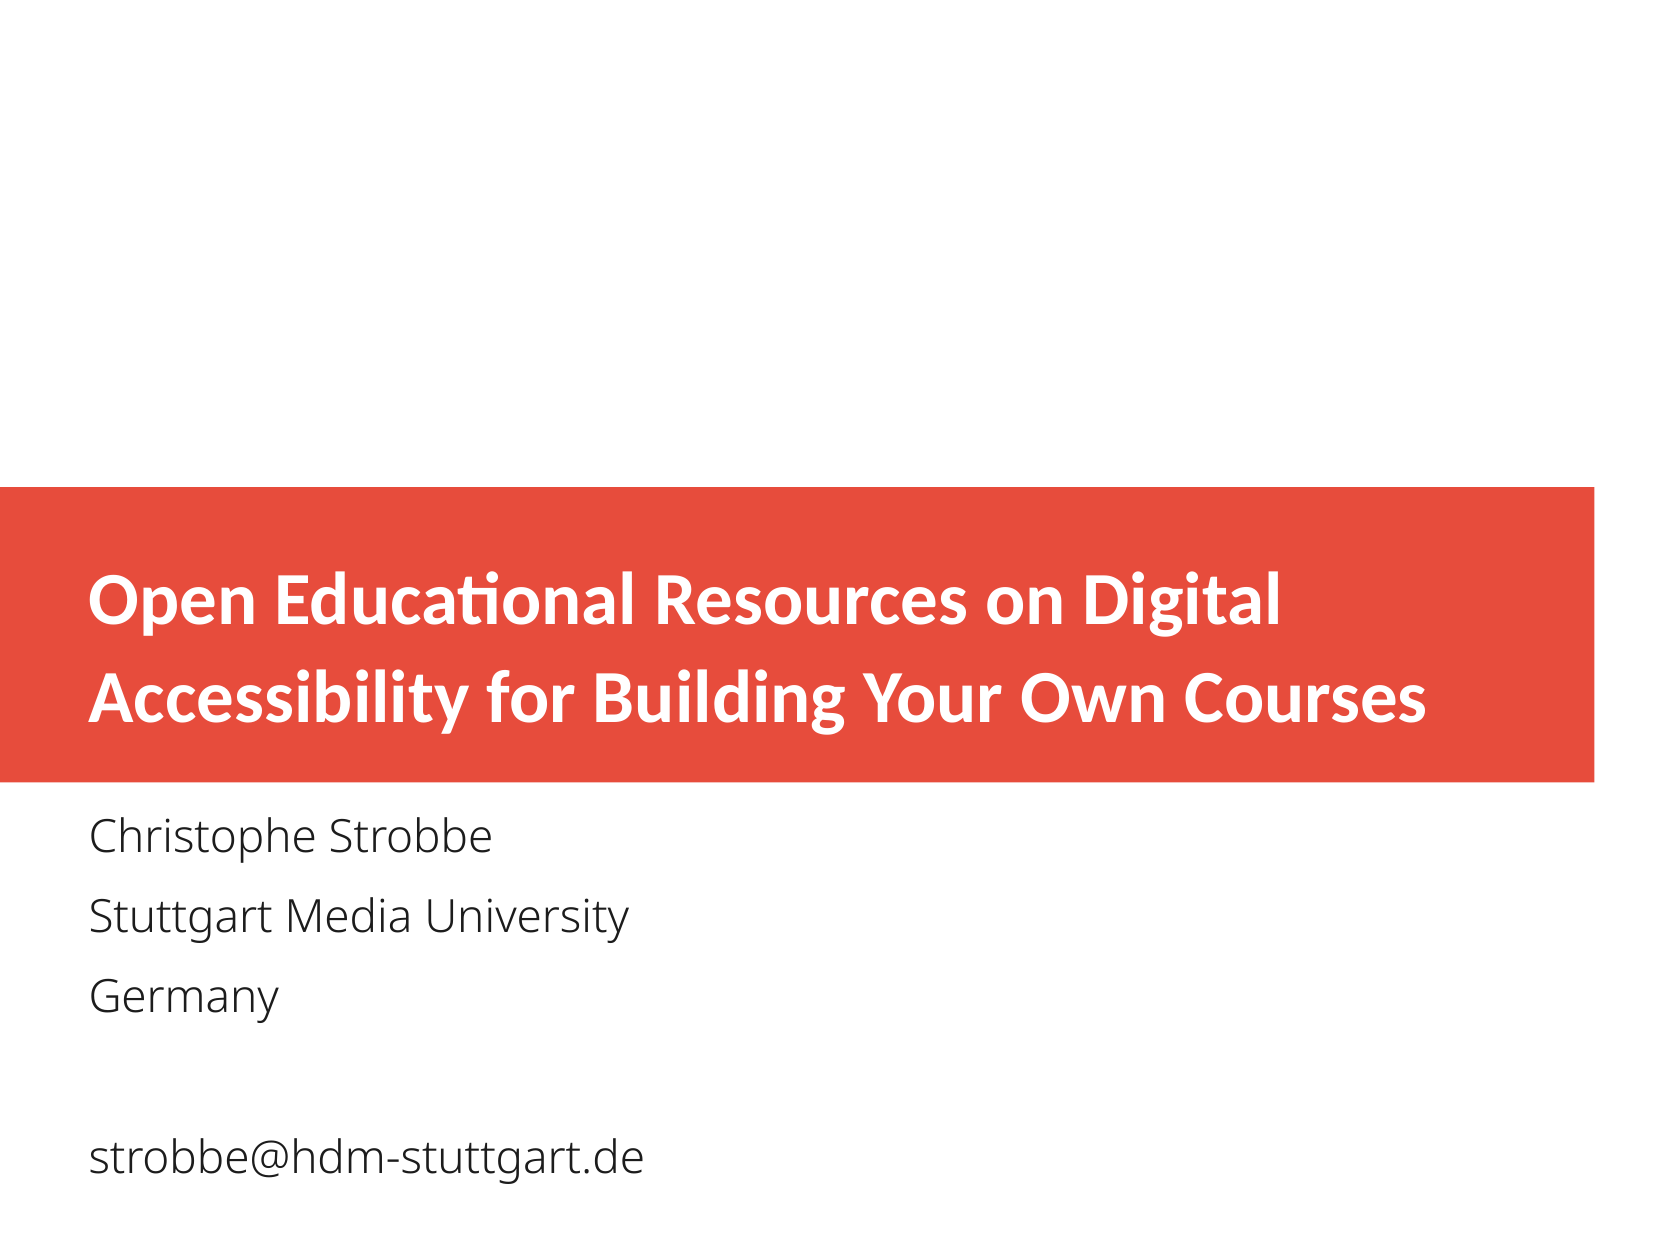

# Open Educational Resources on Digital Accessibility for Building Your Own Courses
Christophe Strobbe
Stuttgart Media University
Germany
strobbe@hdm-stuttgart.de